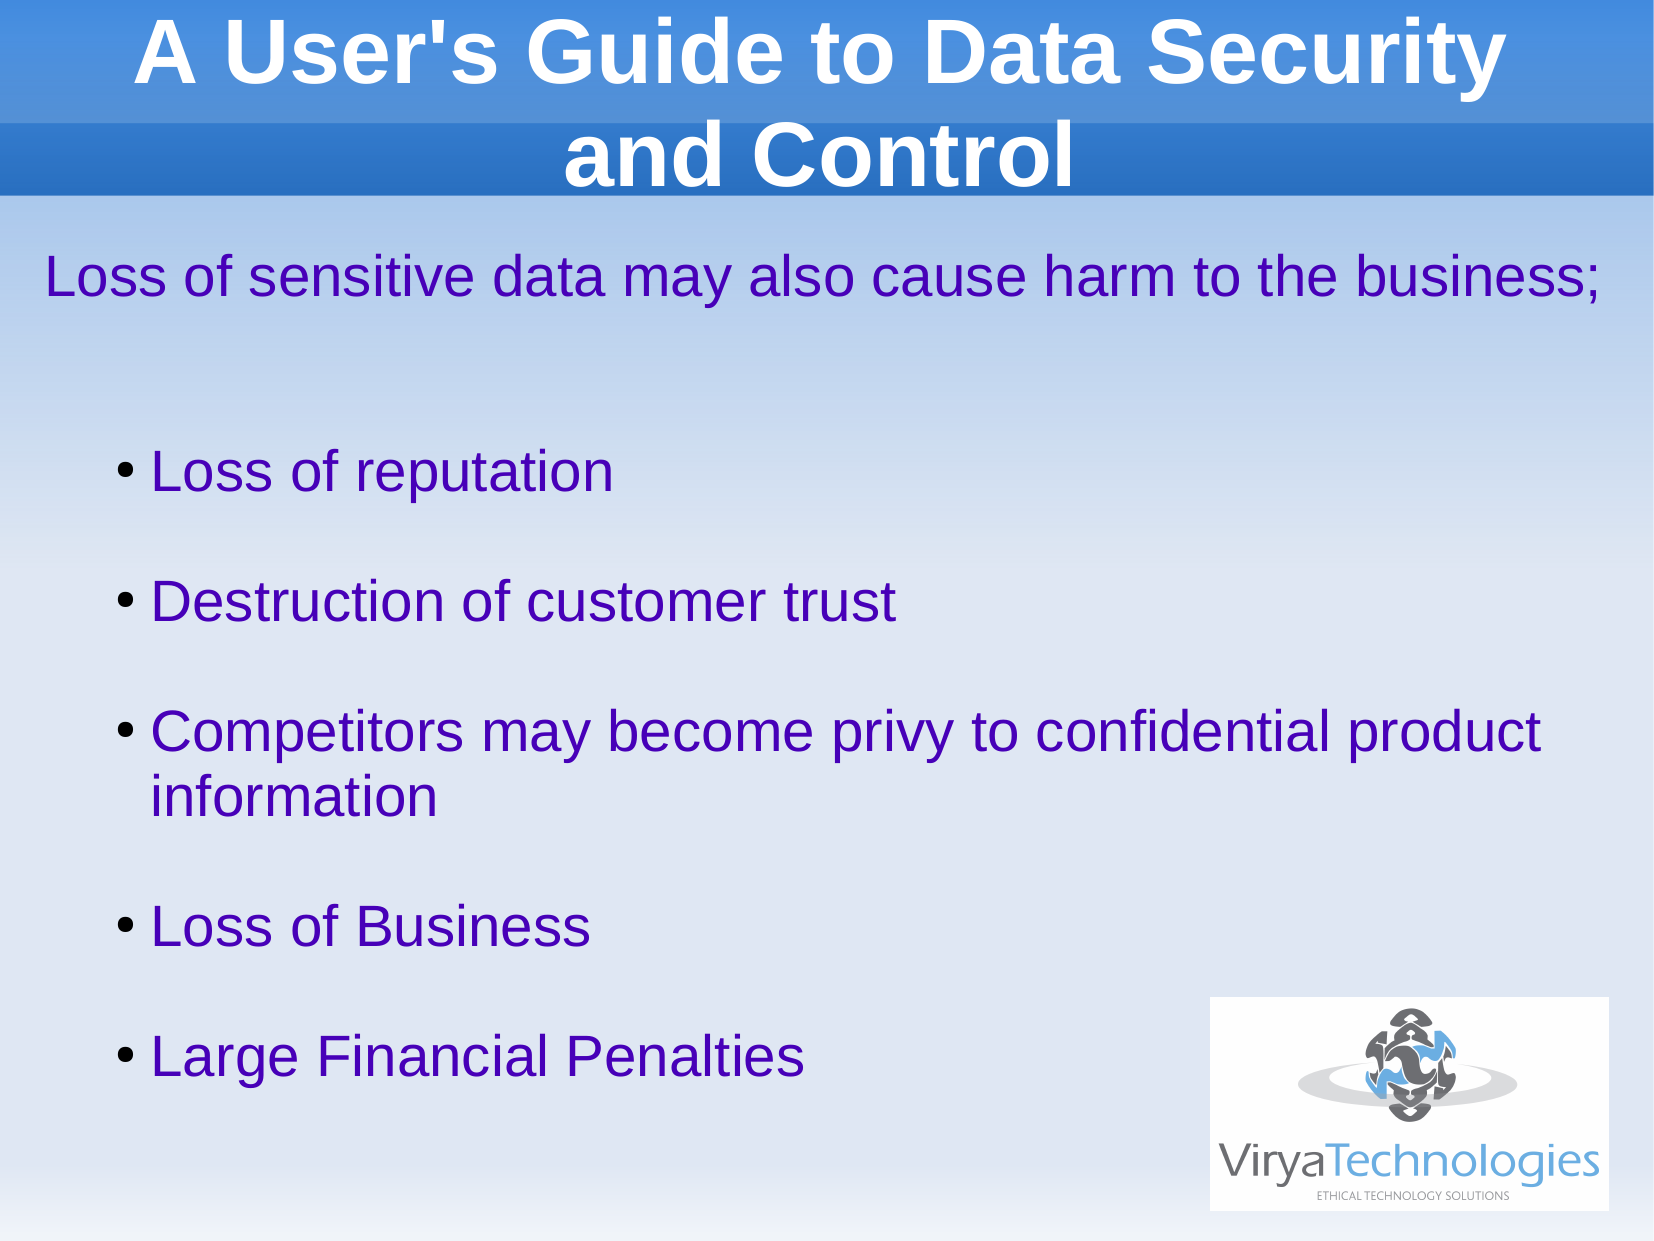

# A User's Guide to Data Security and Control
Loss of sensitive data may also cause harm to the business;
Loss of reputation
Destruction of customer trust
Competitors may become privy to confidential product information
Loss of Business
Large Financial Penalties